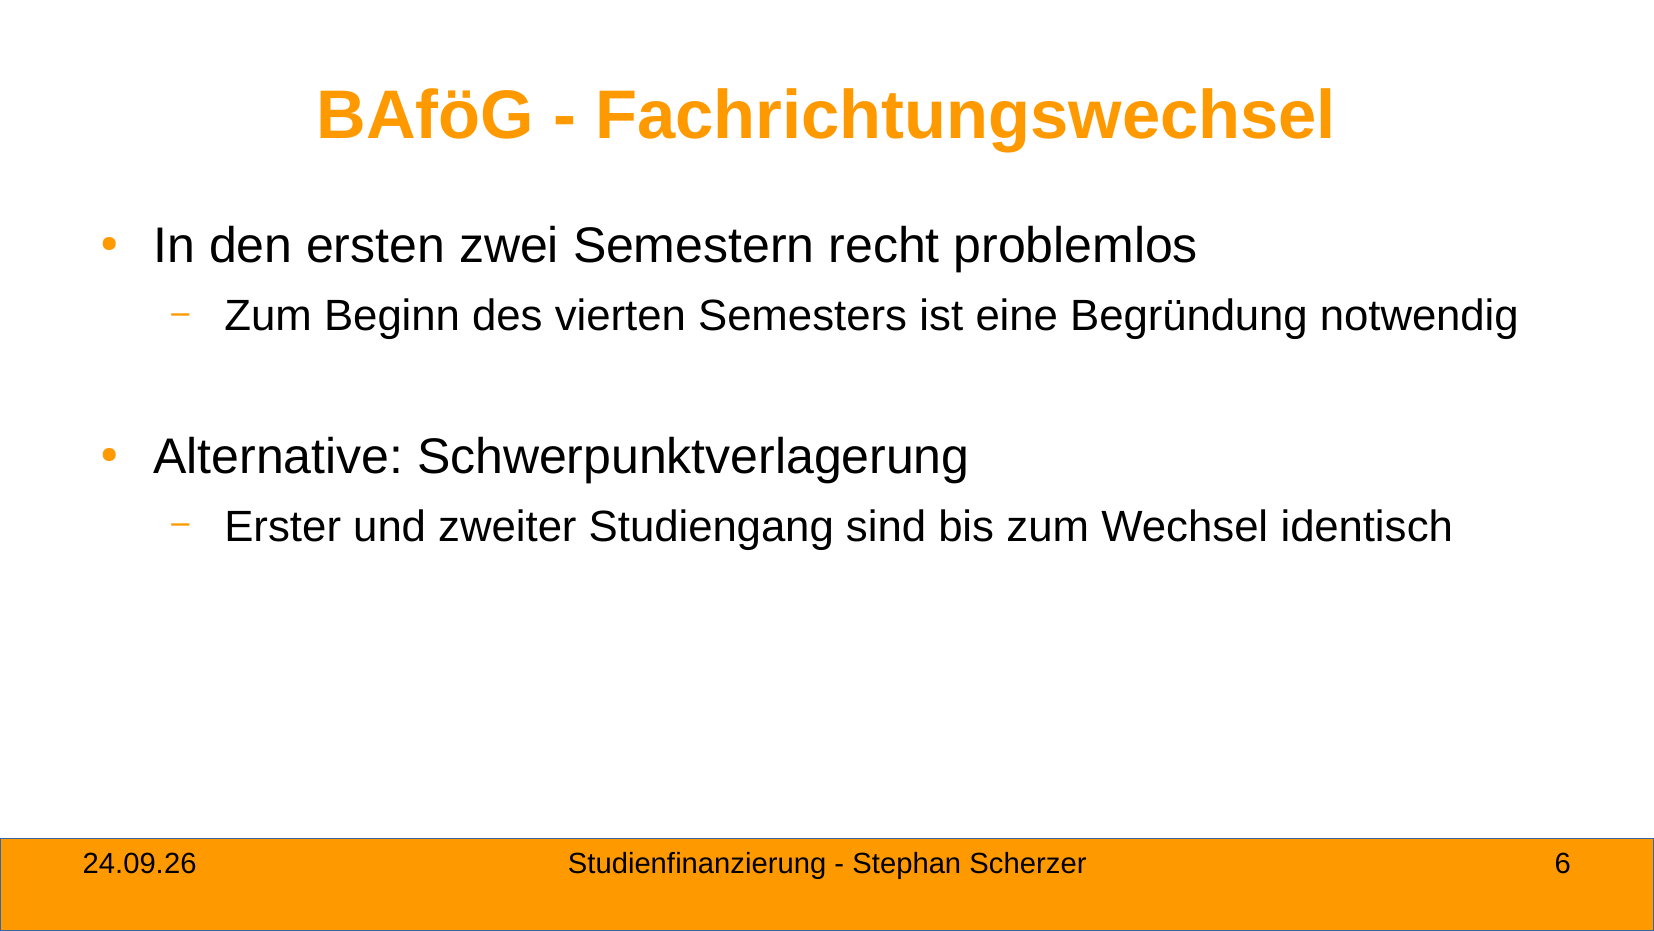

# BAföG - Fachrichtungswechsel
In den ersten zwei Semestern recht problemlos
Zum Beginn des vierten Semesters ist eine Begründung notwendig
Alternative: Schwerpunktverlagerung
Erster und zweiter Studiengang sind bis zum Wechsel identisch
Studienfinanzierung - Stephan Scherzer
6